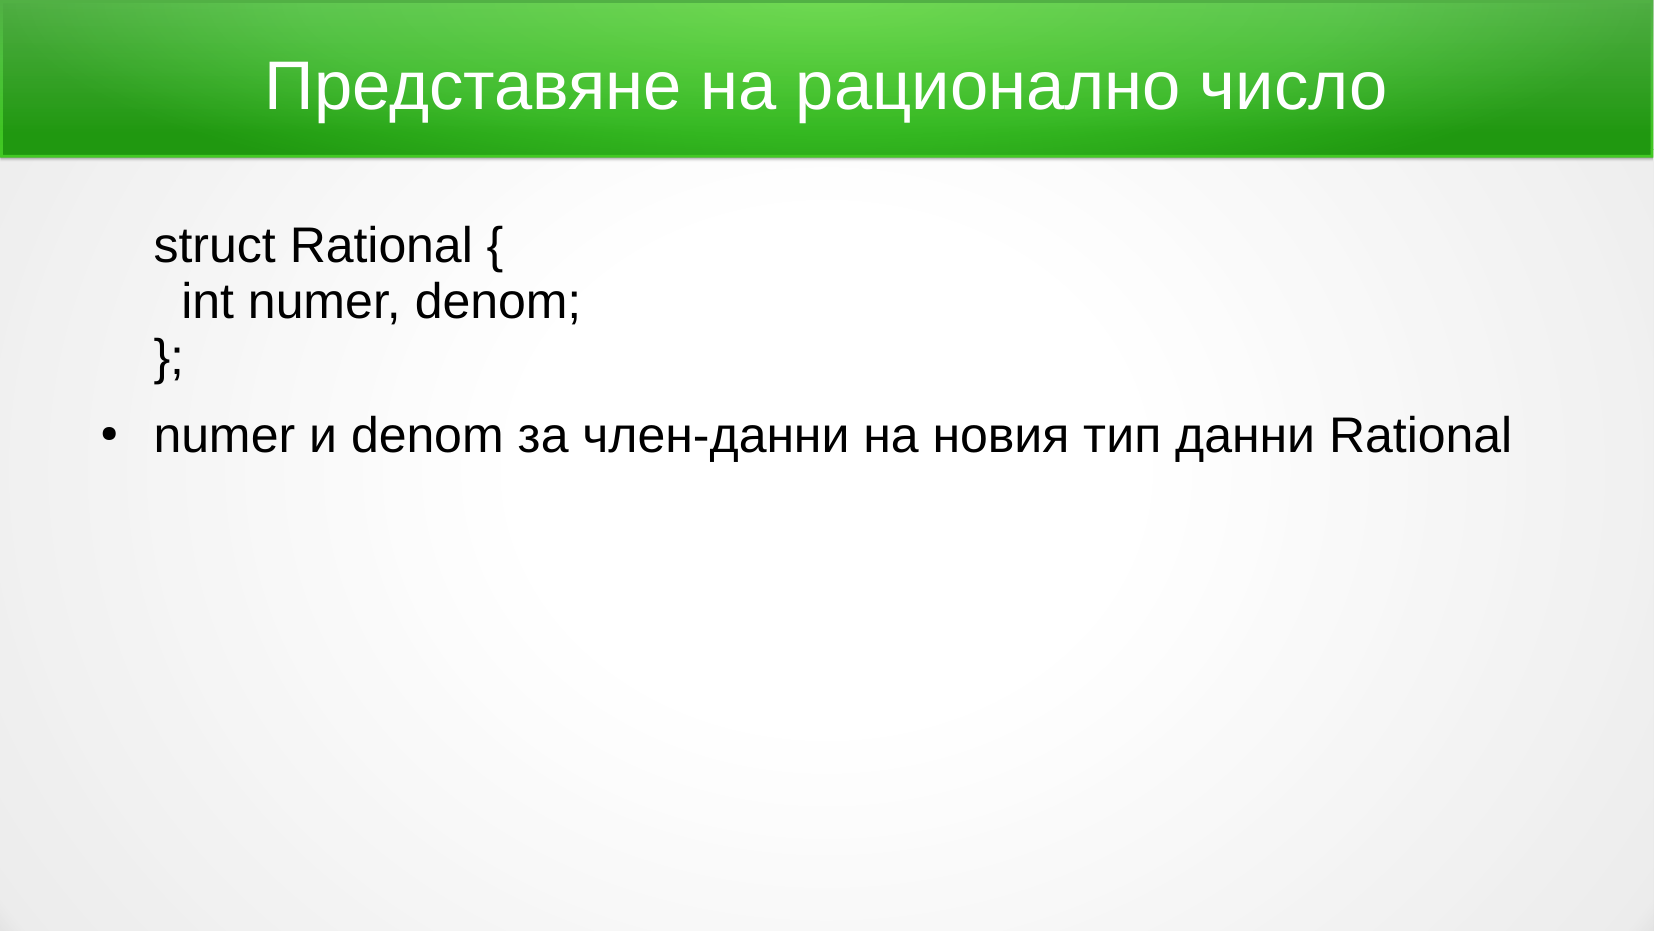

# Представяне на рационално число
struct Rational {
 int numer, denom;
};
numer и denom за член-данни на новия тип данни Rational